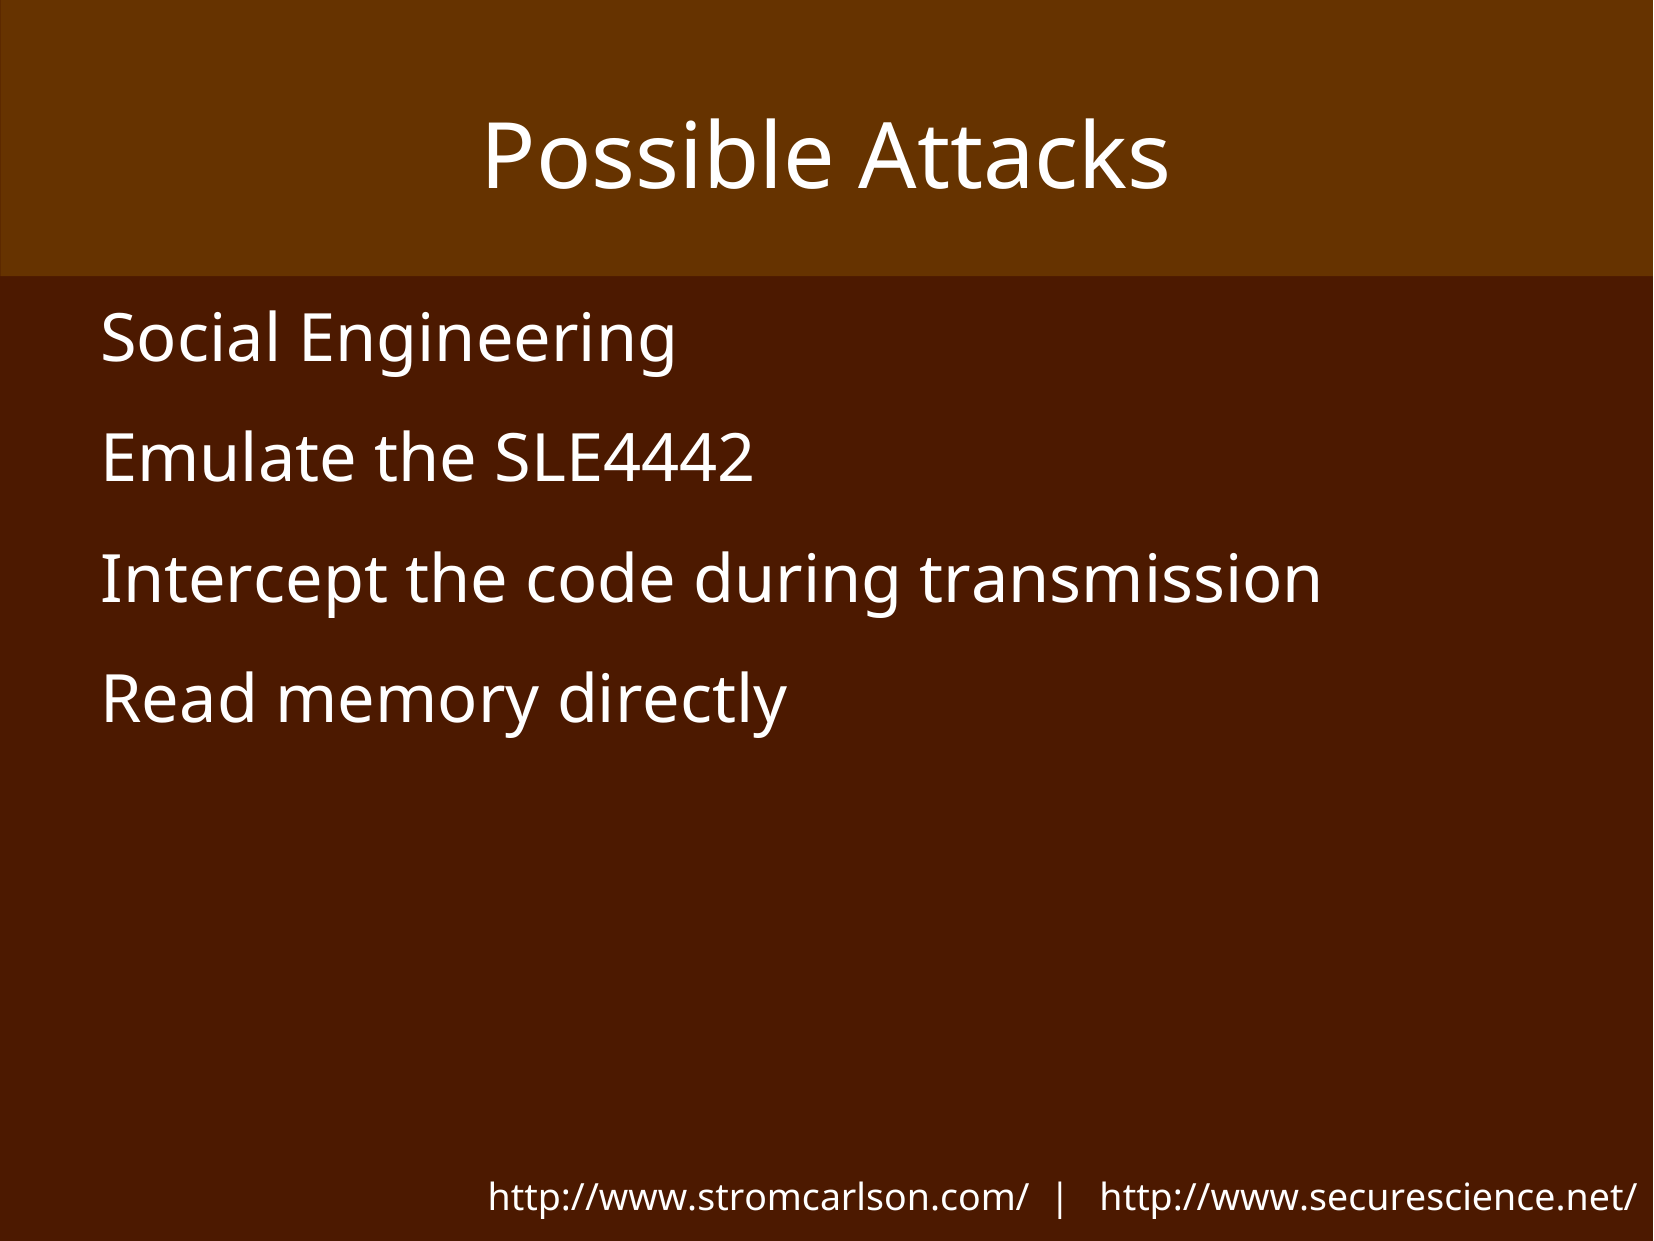

# Possible Attacks
Social Engineering
Emulate the SLE4442
Intercept the code during transmission
Read memory directly